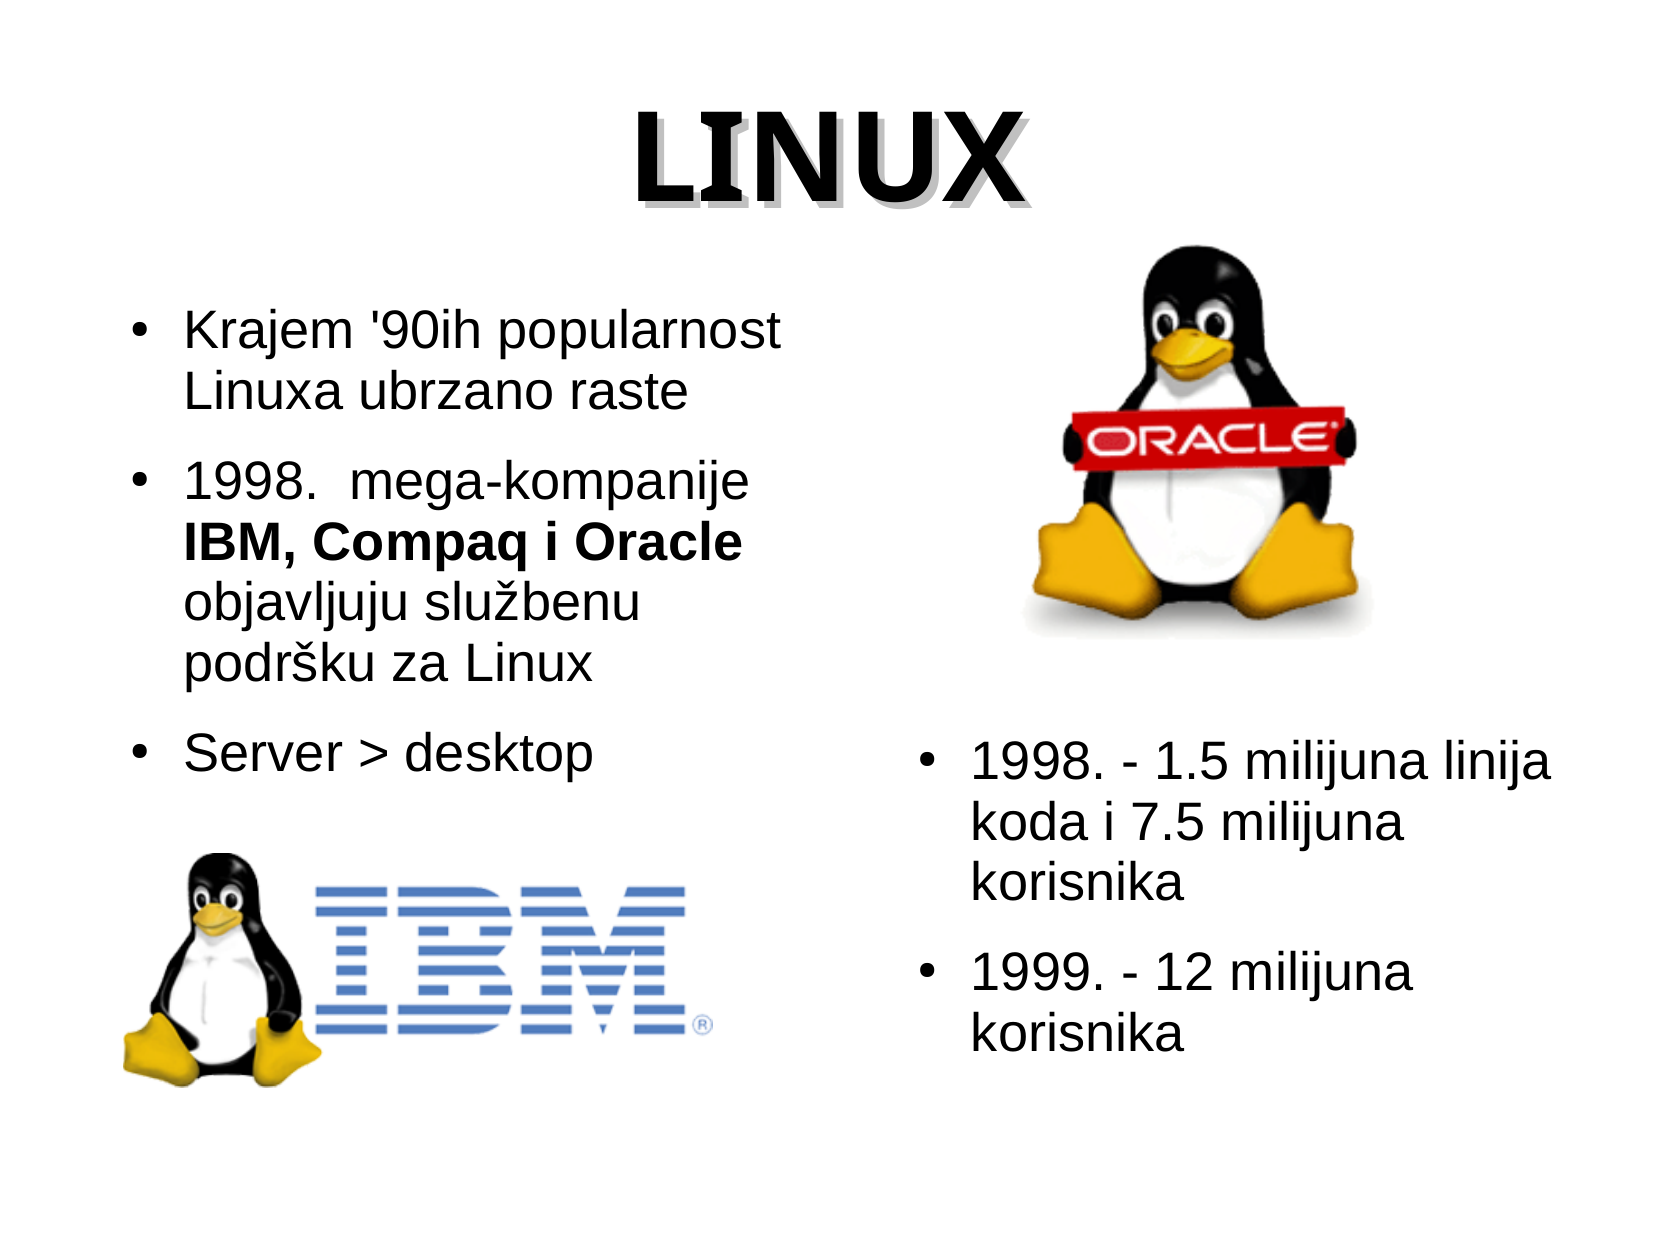

# LINUX
1998. - 1.5 milijuna linija koda i 7.5 milijuna korisnika
1999. - 12 milijuna korisnika
Krajem '90ih popularnost Linuxa ubrzano raste
1998. mega-kompanije IBM, Compaq i Oracle objavljuju službenu podršku za Linux
Server > desktop